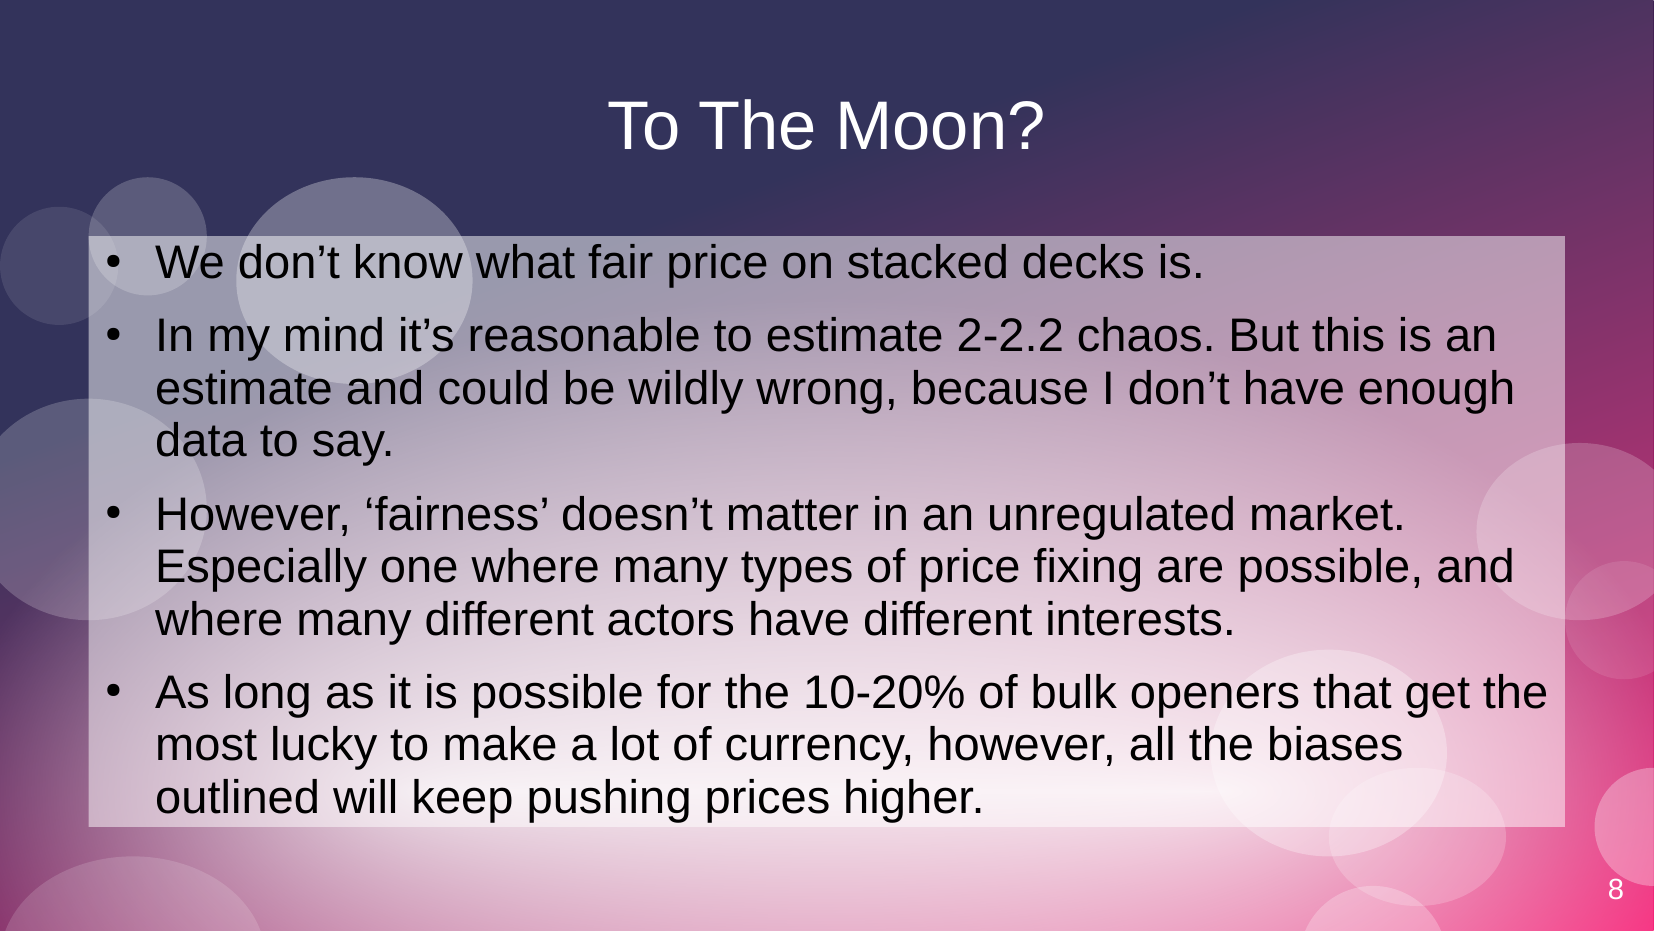

# To The Moon?
We don’t know what fair price on stacked decks is.
In my mind it’s reasonable to estimate 2-2.2 chaos. But this is an estimate and could be wildly wrong, because I don’t have enough data to say.
However, ‘fairness’ doesn’t matter in an unregulated market. Especially one where many types of price fixing are possible, and where many different actors have different interests.
As long as it is possible for the 10-20% of bulk openers that get the most lucky to make a lot of currency, however, all the biases outlined will keep pushing prices higher.